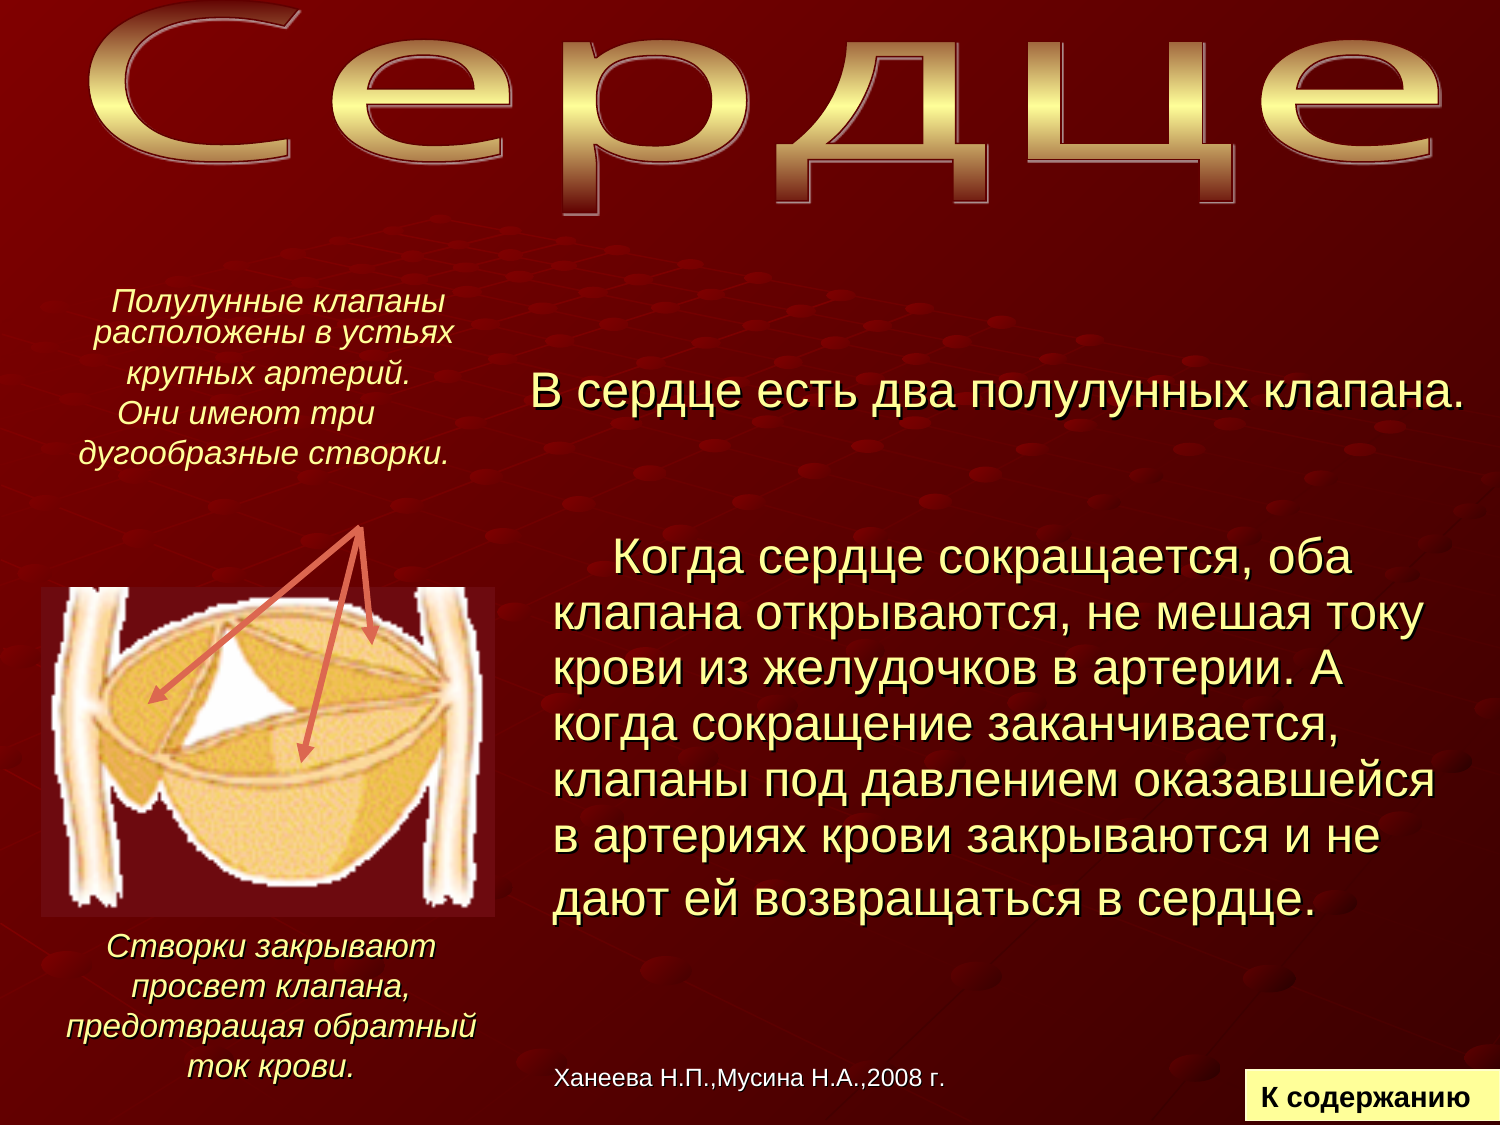

Сердце
 Полулунные клапаны расположены в устьях
 крупных артерий.
Они имеют три
 дугообразные створки.
В сердце есть два полулунных клапана.
# Когда сердце сокращается, оба клапана открываются, не мешая току крови из желудочков в артерии. А когда сокращение заканчивается, клапаны под давлением оказавшейся в артериях крови закрываются и не дают ей возвращаться в сердце.
Створки закрывают просвет клапана, предотвращая обратный ток крови.
Ханеева Н.П.,Мусина Н.А.,2008 г.
К содержанию